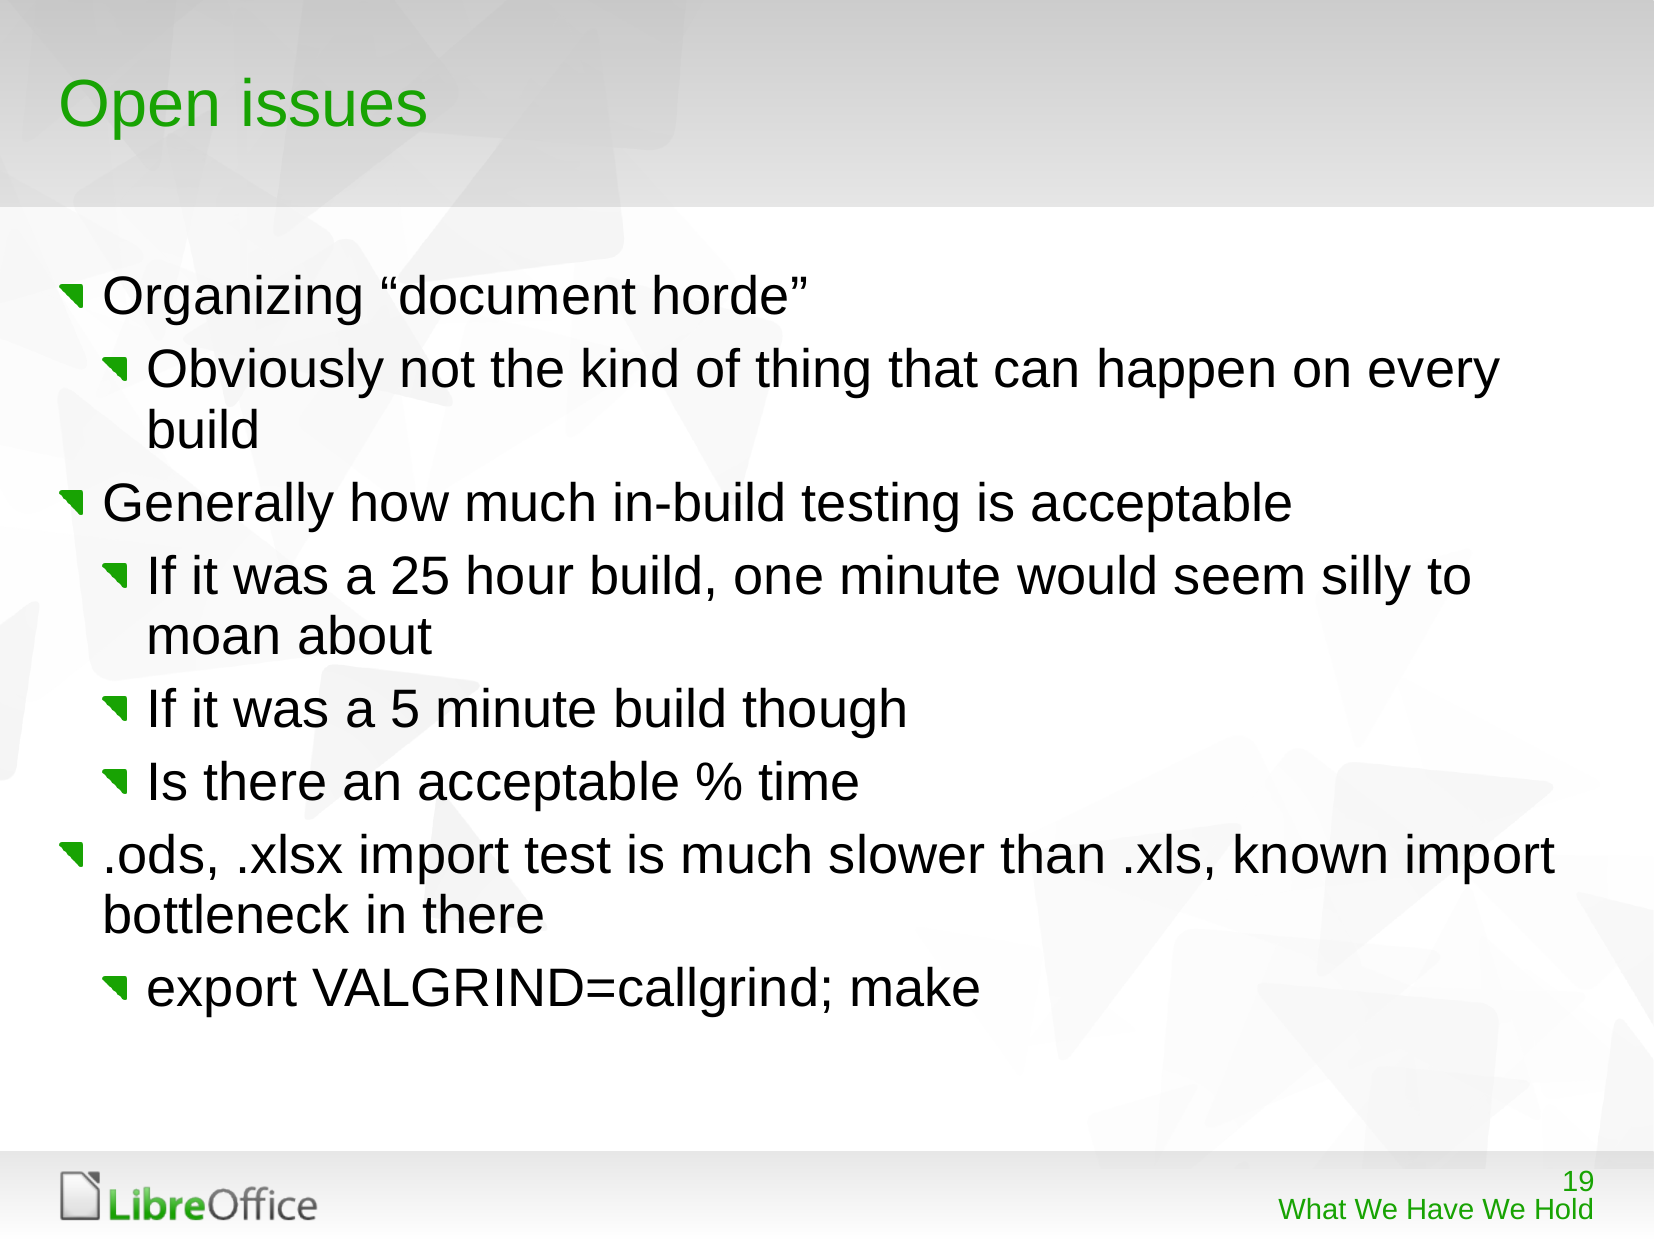

# Open issues
Organizing “document horde”
Obviously not the kind of thing that can happen on every build
Generally how much in-build testing is acceptable
If it was a 25 hour build, one minute would seem silly to moan about
If it was a 5 minute build though
Is there an acceptable % time
.ods, .xlsx import test is much slower than .xls, known import bottleneck in there
export VALGRIND=callgrind; make
19
What We Have We Hold